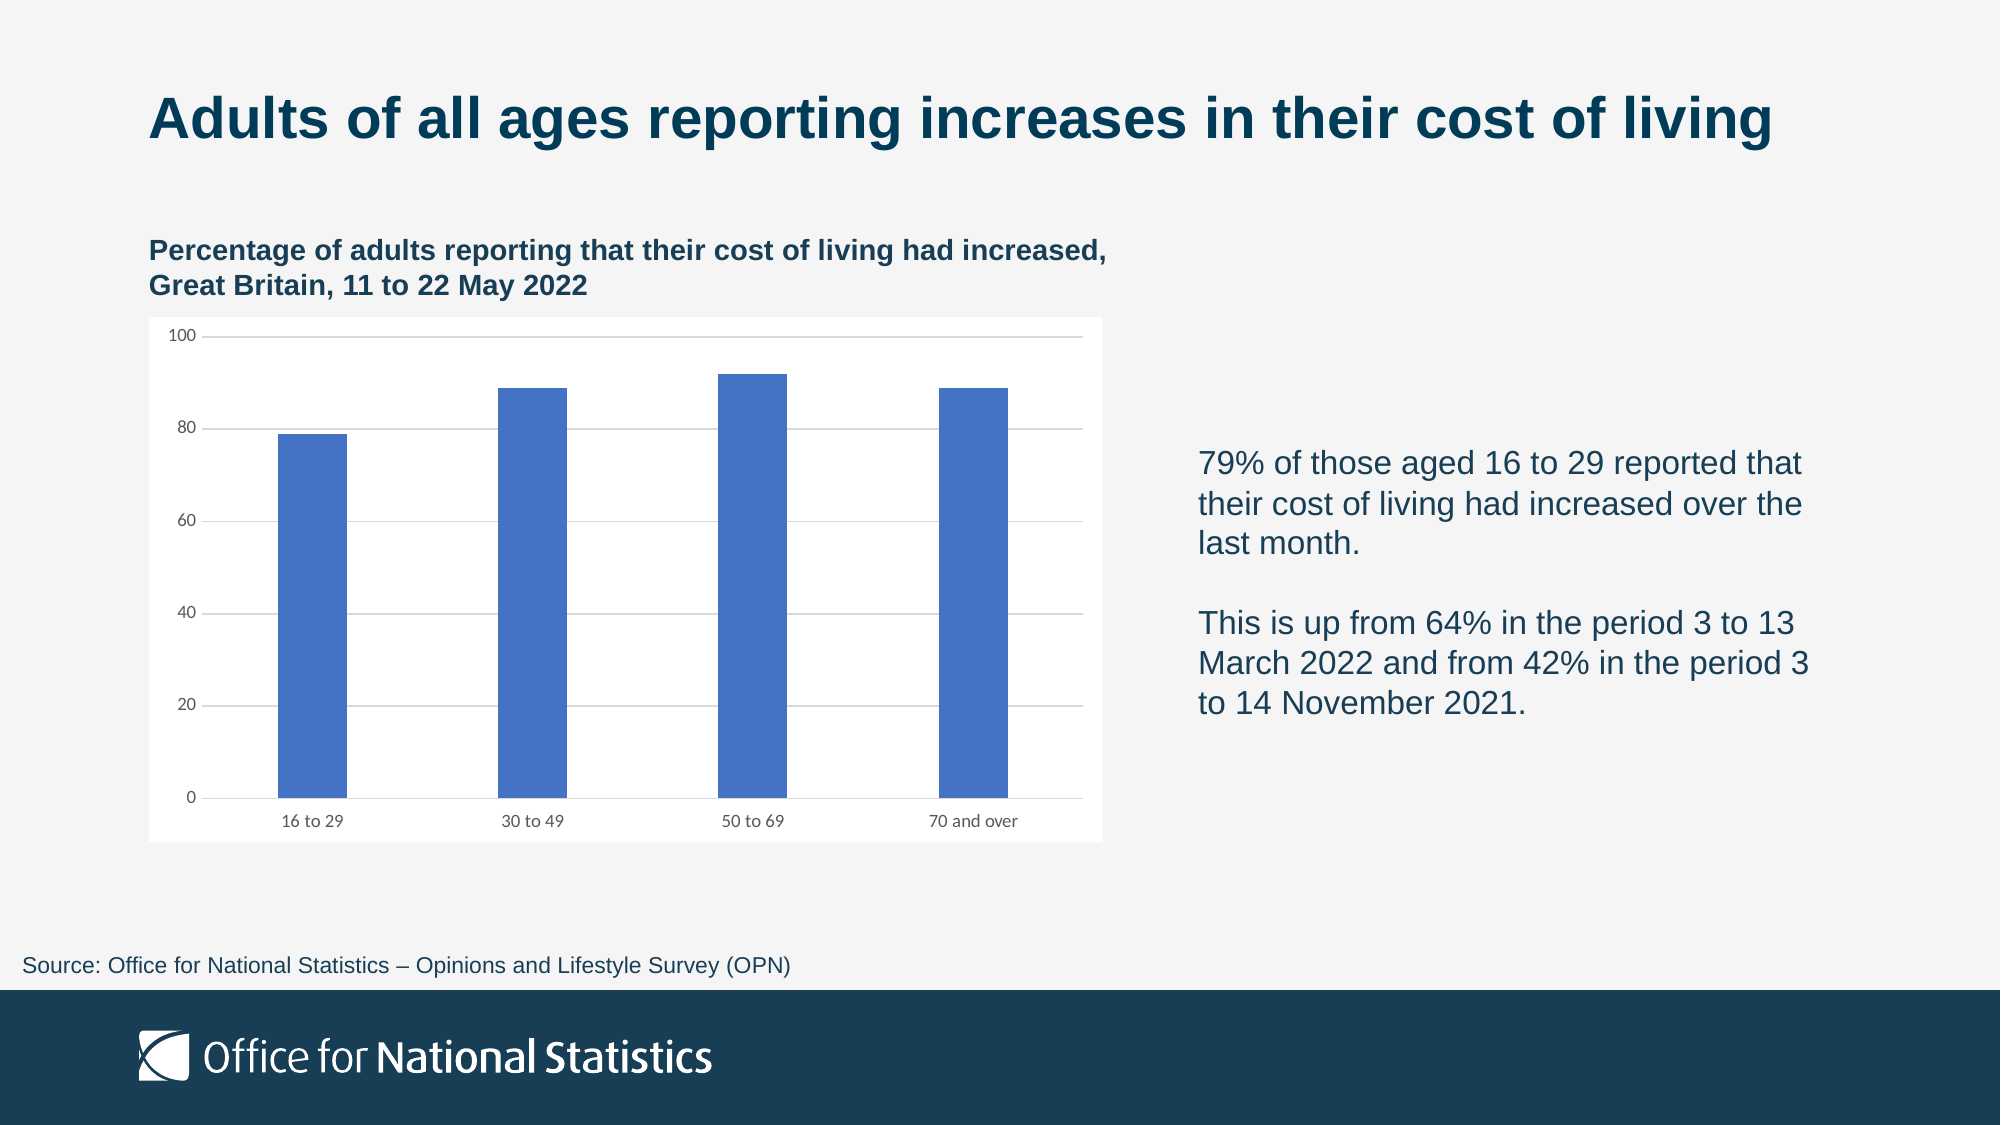

# Adults of all ages reporting increases in their cost of living
Percentage of adults reporting that their cost of living had increased, Great Britain, 11 to 22 May 2022
### Chart
| Category | Series1 |
|---|---|
| 16 to 29 | 79.0 |
| 30 to 49 | 89.0 |
| 50 to 69 | 92.0 |
| 70 and over | 89.0 |79% of those aged 16 to 29 reported that their cost of living had increased over the last month.
This is up from 64% in the period 3 to 13 March 2022 and from 42% in the period 3 to 14 November 2021.
Source: Office for National Statistics – Opinions and Lifestyle Survey (OPN)